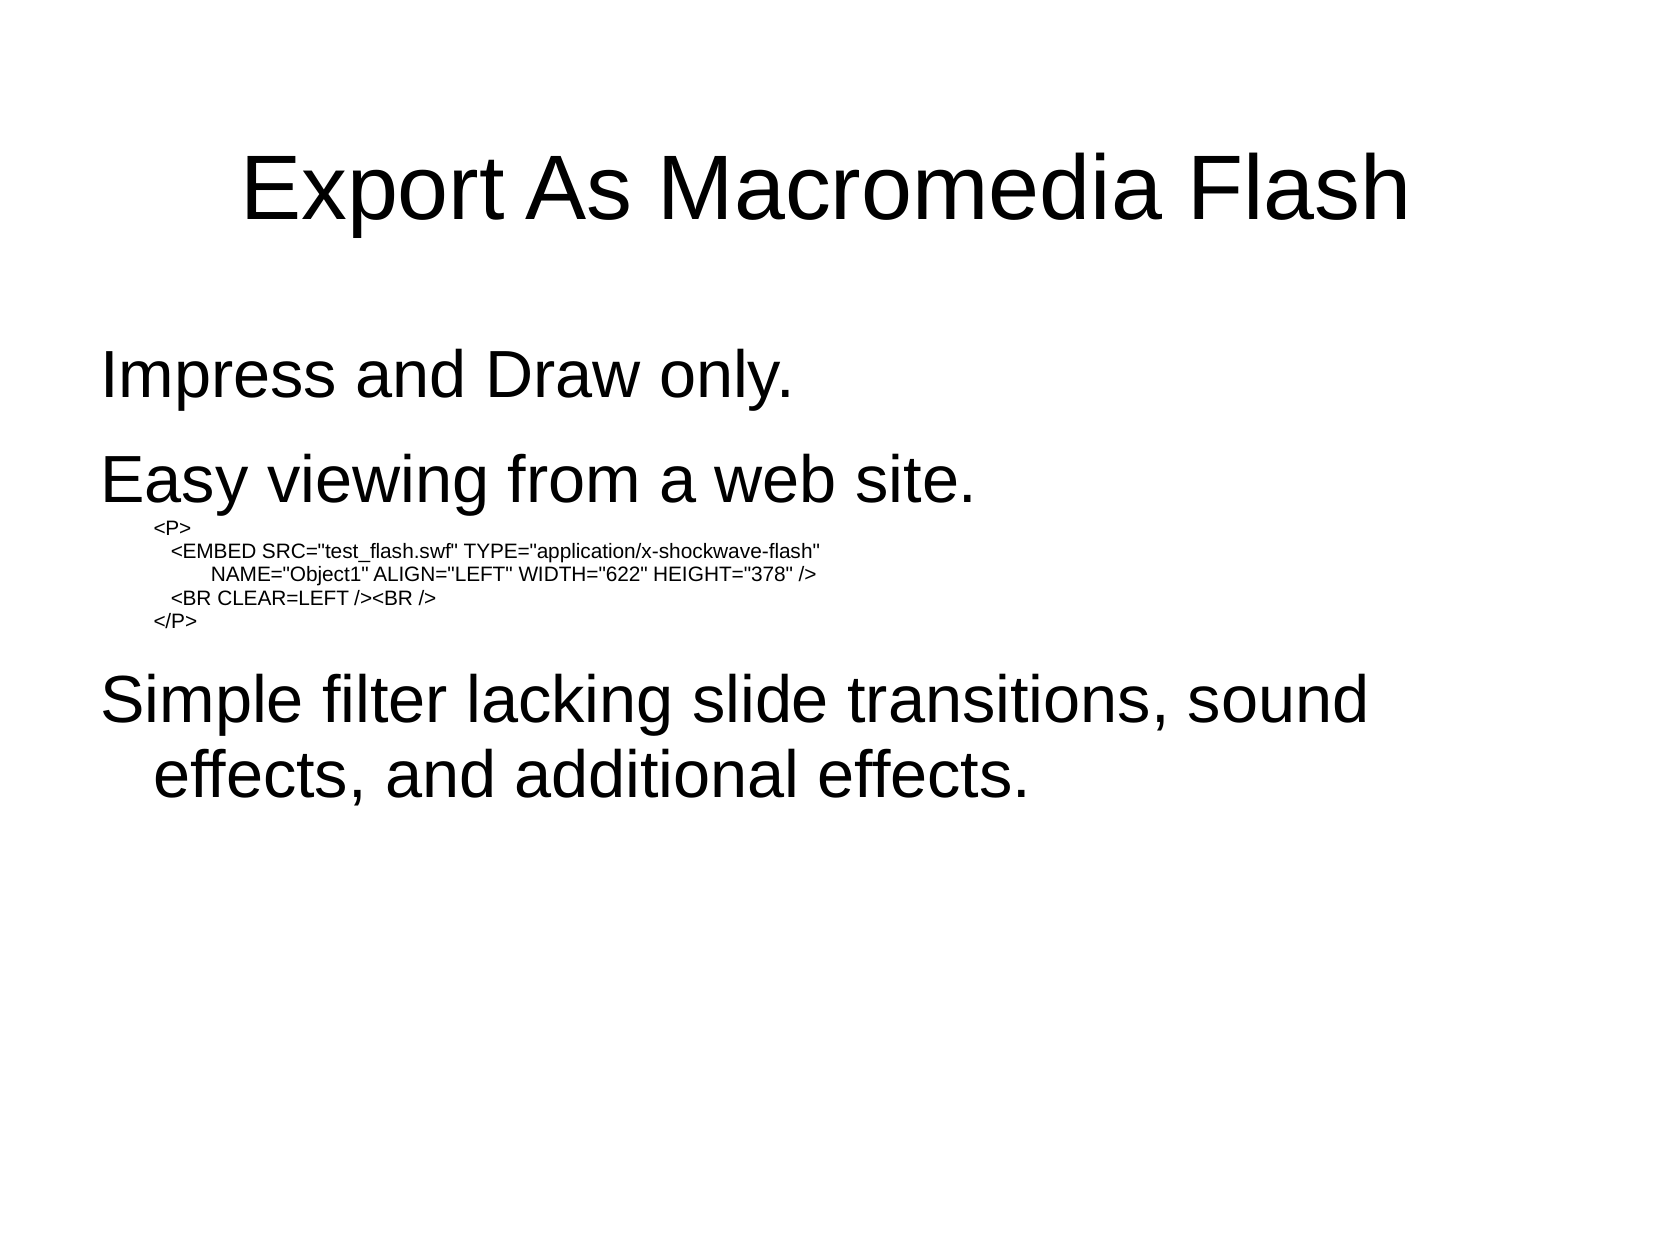

# Export As Macromedia Flash
Impress and Draw only.
Easy viewing from a web site.
<P>
 <EMBED SRC="test_flash.swf" TYPE="application/x-shockwave-flash"
 NAME="Object1" ALIGN="LEFT" WIDTH="622" HEIGHT="378" />
 <BR CLEAR=LEFT /><BR />
</P>
Simple filter lacking slide transitions, sound effects, and additional effects.